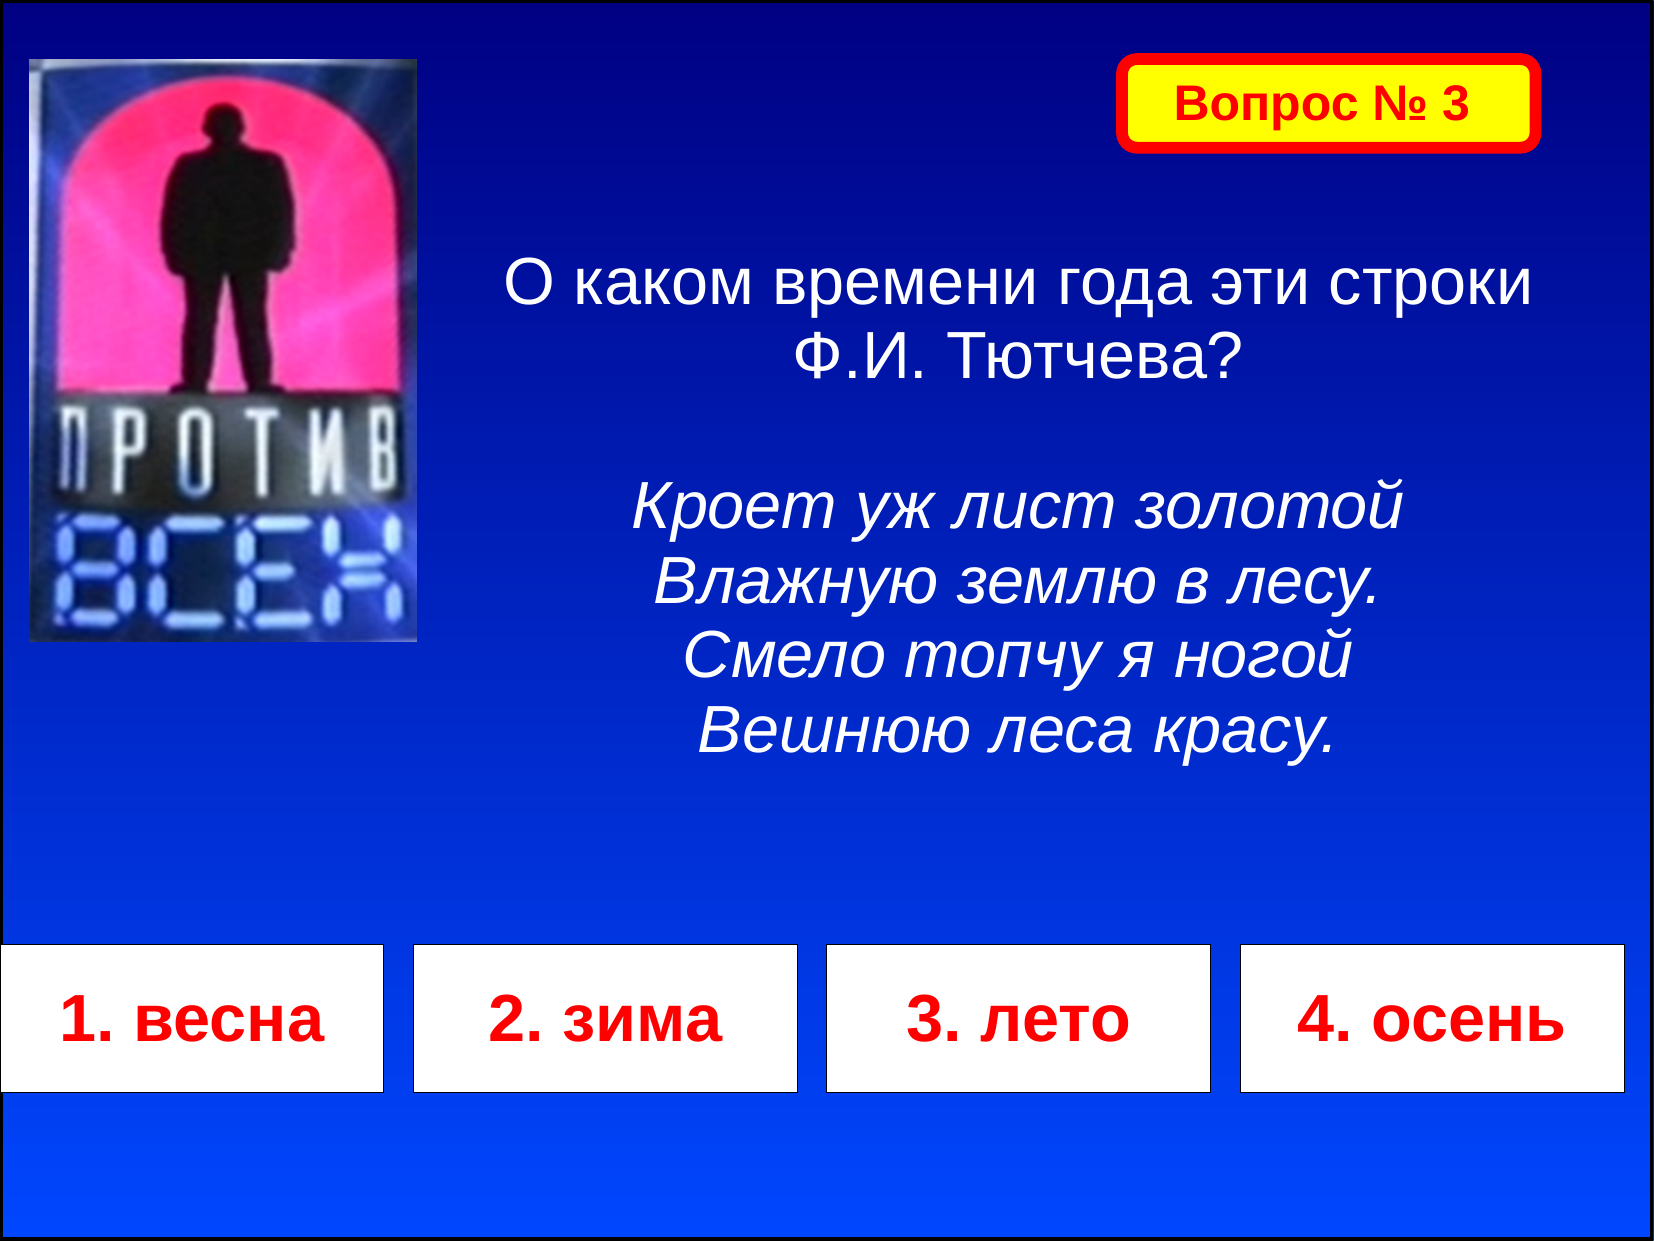

Вопрос № 3
О каком времени года эти строки Ф.И. Тютчева?
Кроет уж лист золотой
Влажную землю в лесу.
Смело топчу я ногой
Вешнюю леса красу.
1. весна
2. зима
3. лето
4. осень